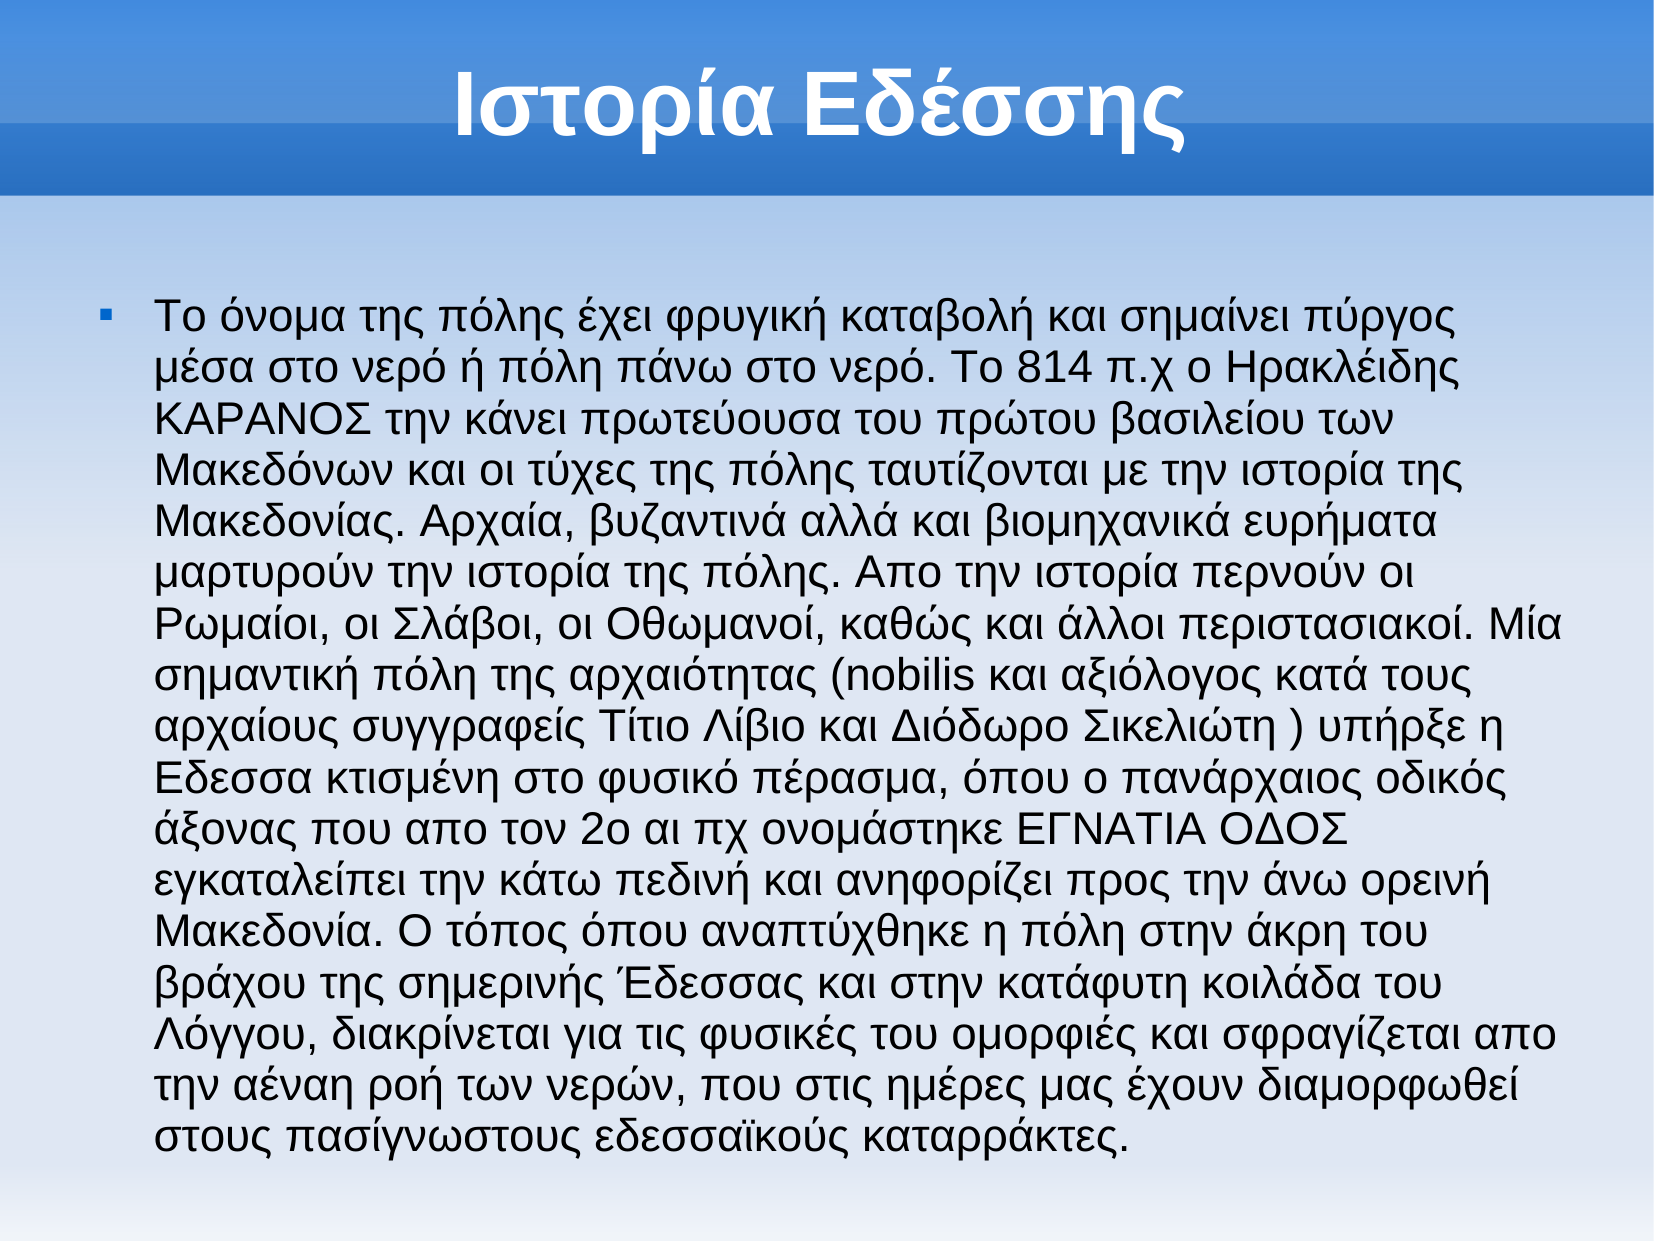

# Ιστορία Εδέσσης
Το όνομα της πόλης έχει φρυγική καταβολή και σημαίνει πύργος μέσα στο νερό ή πόλη πάνω στο νερό. Το 814 π.χ ο Ηρακλέιδης ΚΑΡΑΝΟΣ την κάνει πρωτεύουσα του πρώτου βασιλείου των Μακεδόνων και οι τύχες της πόλης ταυτίζονται με την ιστορία της Μακεδονίας. Αρχαία, βυζαντινά αλλά και βιομηχανικά ευρήματα μαρτυρούν την ιστορία της πόλης. Απο την ιστορία περνούν οι Ρωμαίοι, οι Σλάβοι, οι Οθωμανοί, καθώς και άλλοι περιστασιακοί. Μία σημαντική πόλη της αρχαιότητας (nobilis και αξιόλογος κατά τους αρχαίους συγγραφείς Τίτιο Λίβιο και Διόδωρο Σικελιώτη ) υπήρξε η Εδεσσα κτισμένη στο φυσικό πέρασμα, όπου ο πανάρχαιος οδικός άξονας που απο τον 2ο αι πχ ονομάστηκε ΕΓΝΑΤΙΑ ΟΔΟΣ εγκαταλείπει την κάτω πεδινή και ανηφορίζει προς την άνω ορεινή Μακεδονία. Ο τόπος όπου αναπτύχθηκε η πόλη στην άκρη του βράχου της σημερινής Έδεσσας και στην κατάφυτη κοιλάδα του Λόγγου, διακρίνεται για τις φυσικές του ομορφιές και σφραγίζεται απο την αέναη ροή των νερών, που στις ημέρες μας έχουν διαμορφωθεί στους πασίγνωστους εδεσσαϊκούς καταρράκτες.